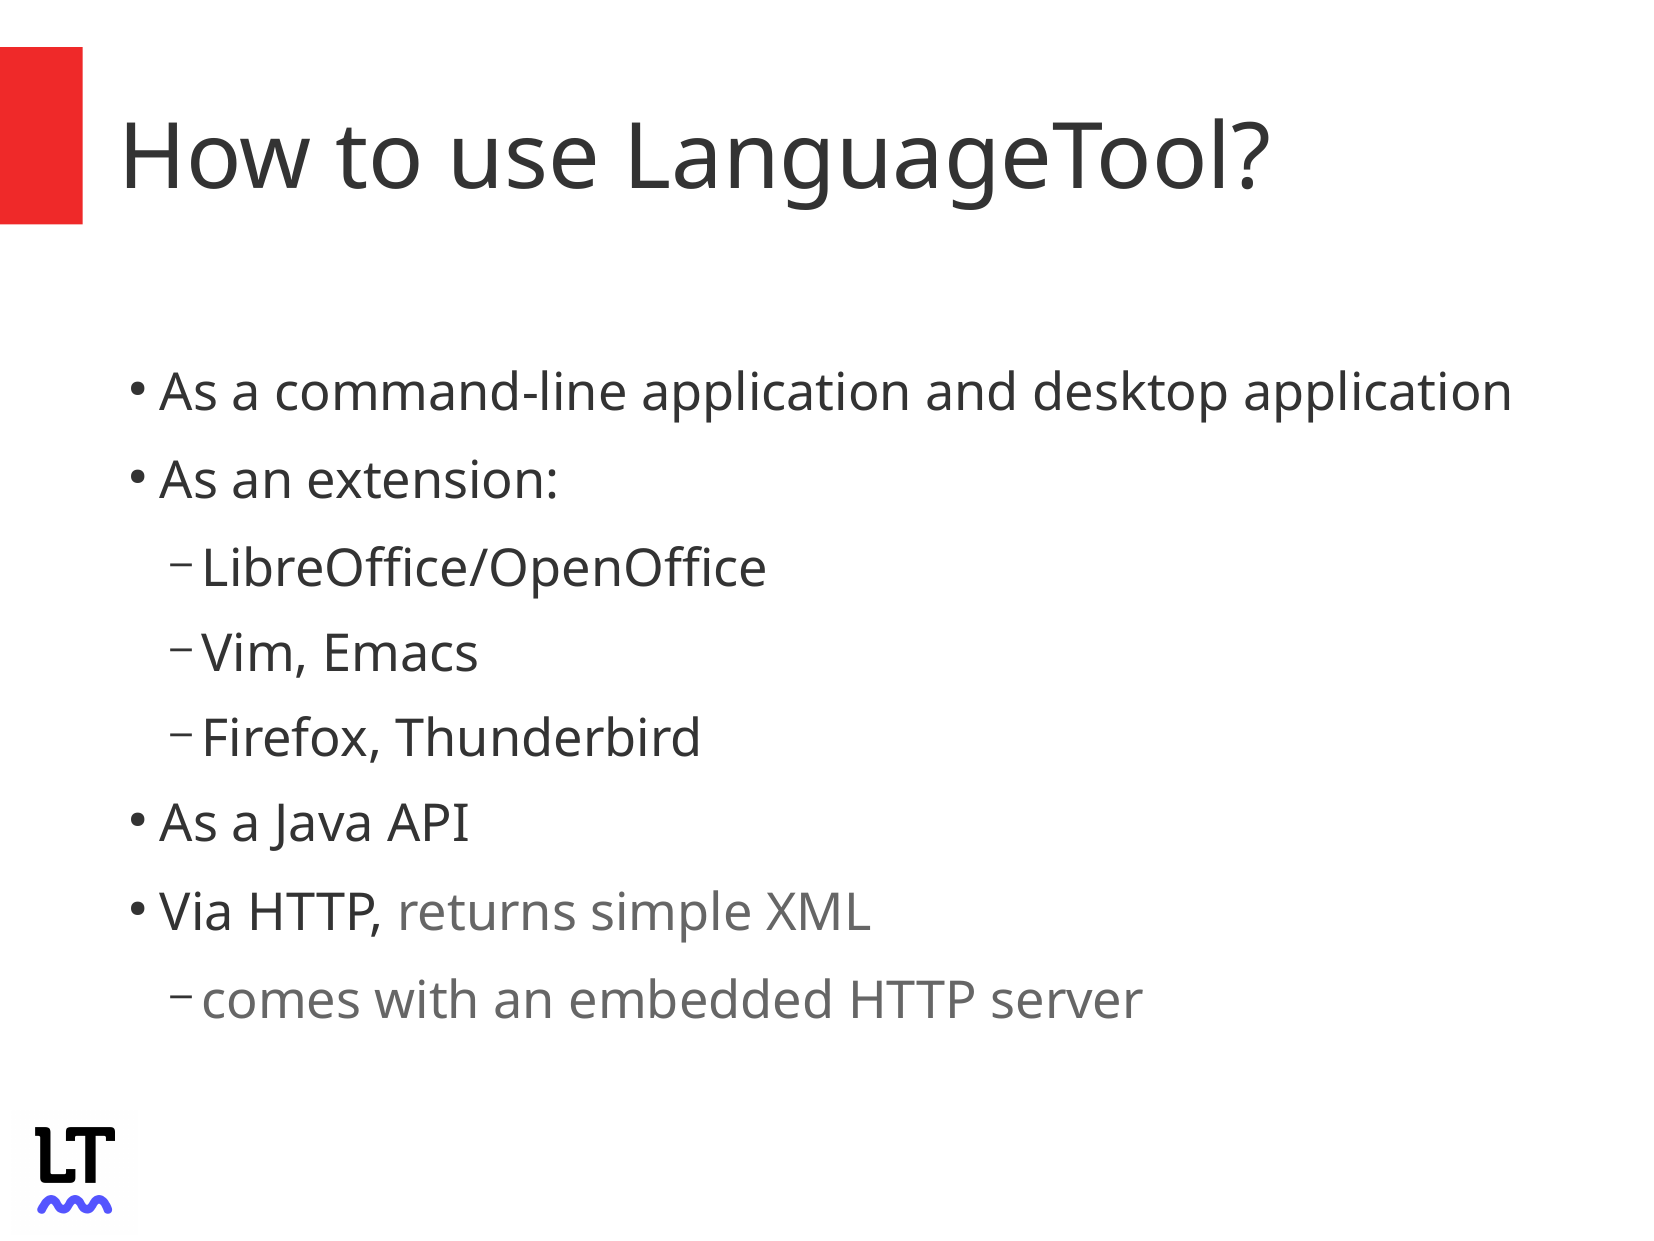

# How to use LanguageTool?
As a command-line application and desktop application
As an extension:
LibreOffice/OpenOffice
Vim, Emacs
Firefox, Thunderbird
As a Java API
Via HTTP, returns simple XML
comes with an embedded HTTP server